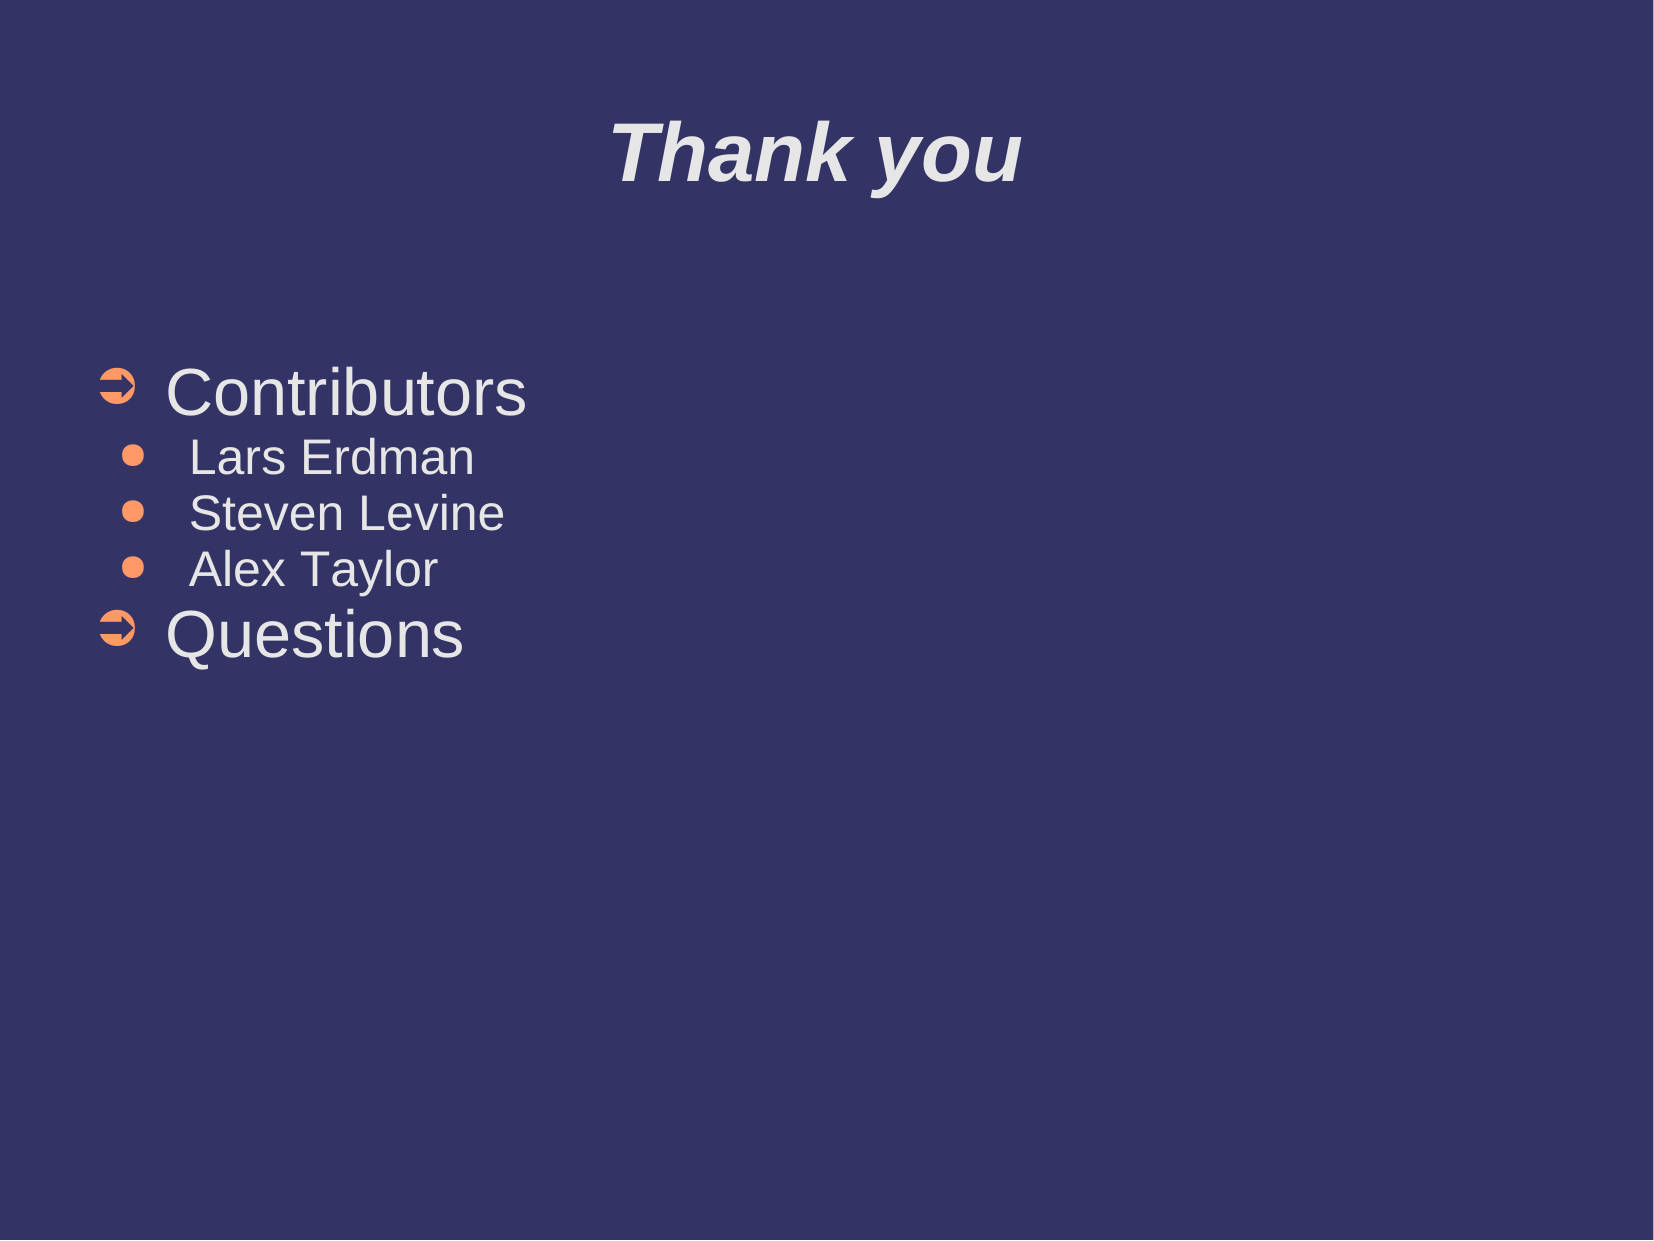

# Thank you
Contributors
Lars Erdman
Steven Levine
Alex Taylor
Questions